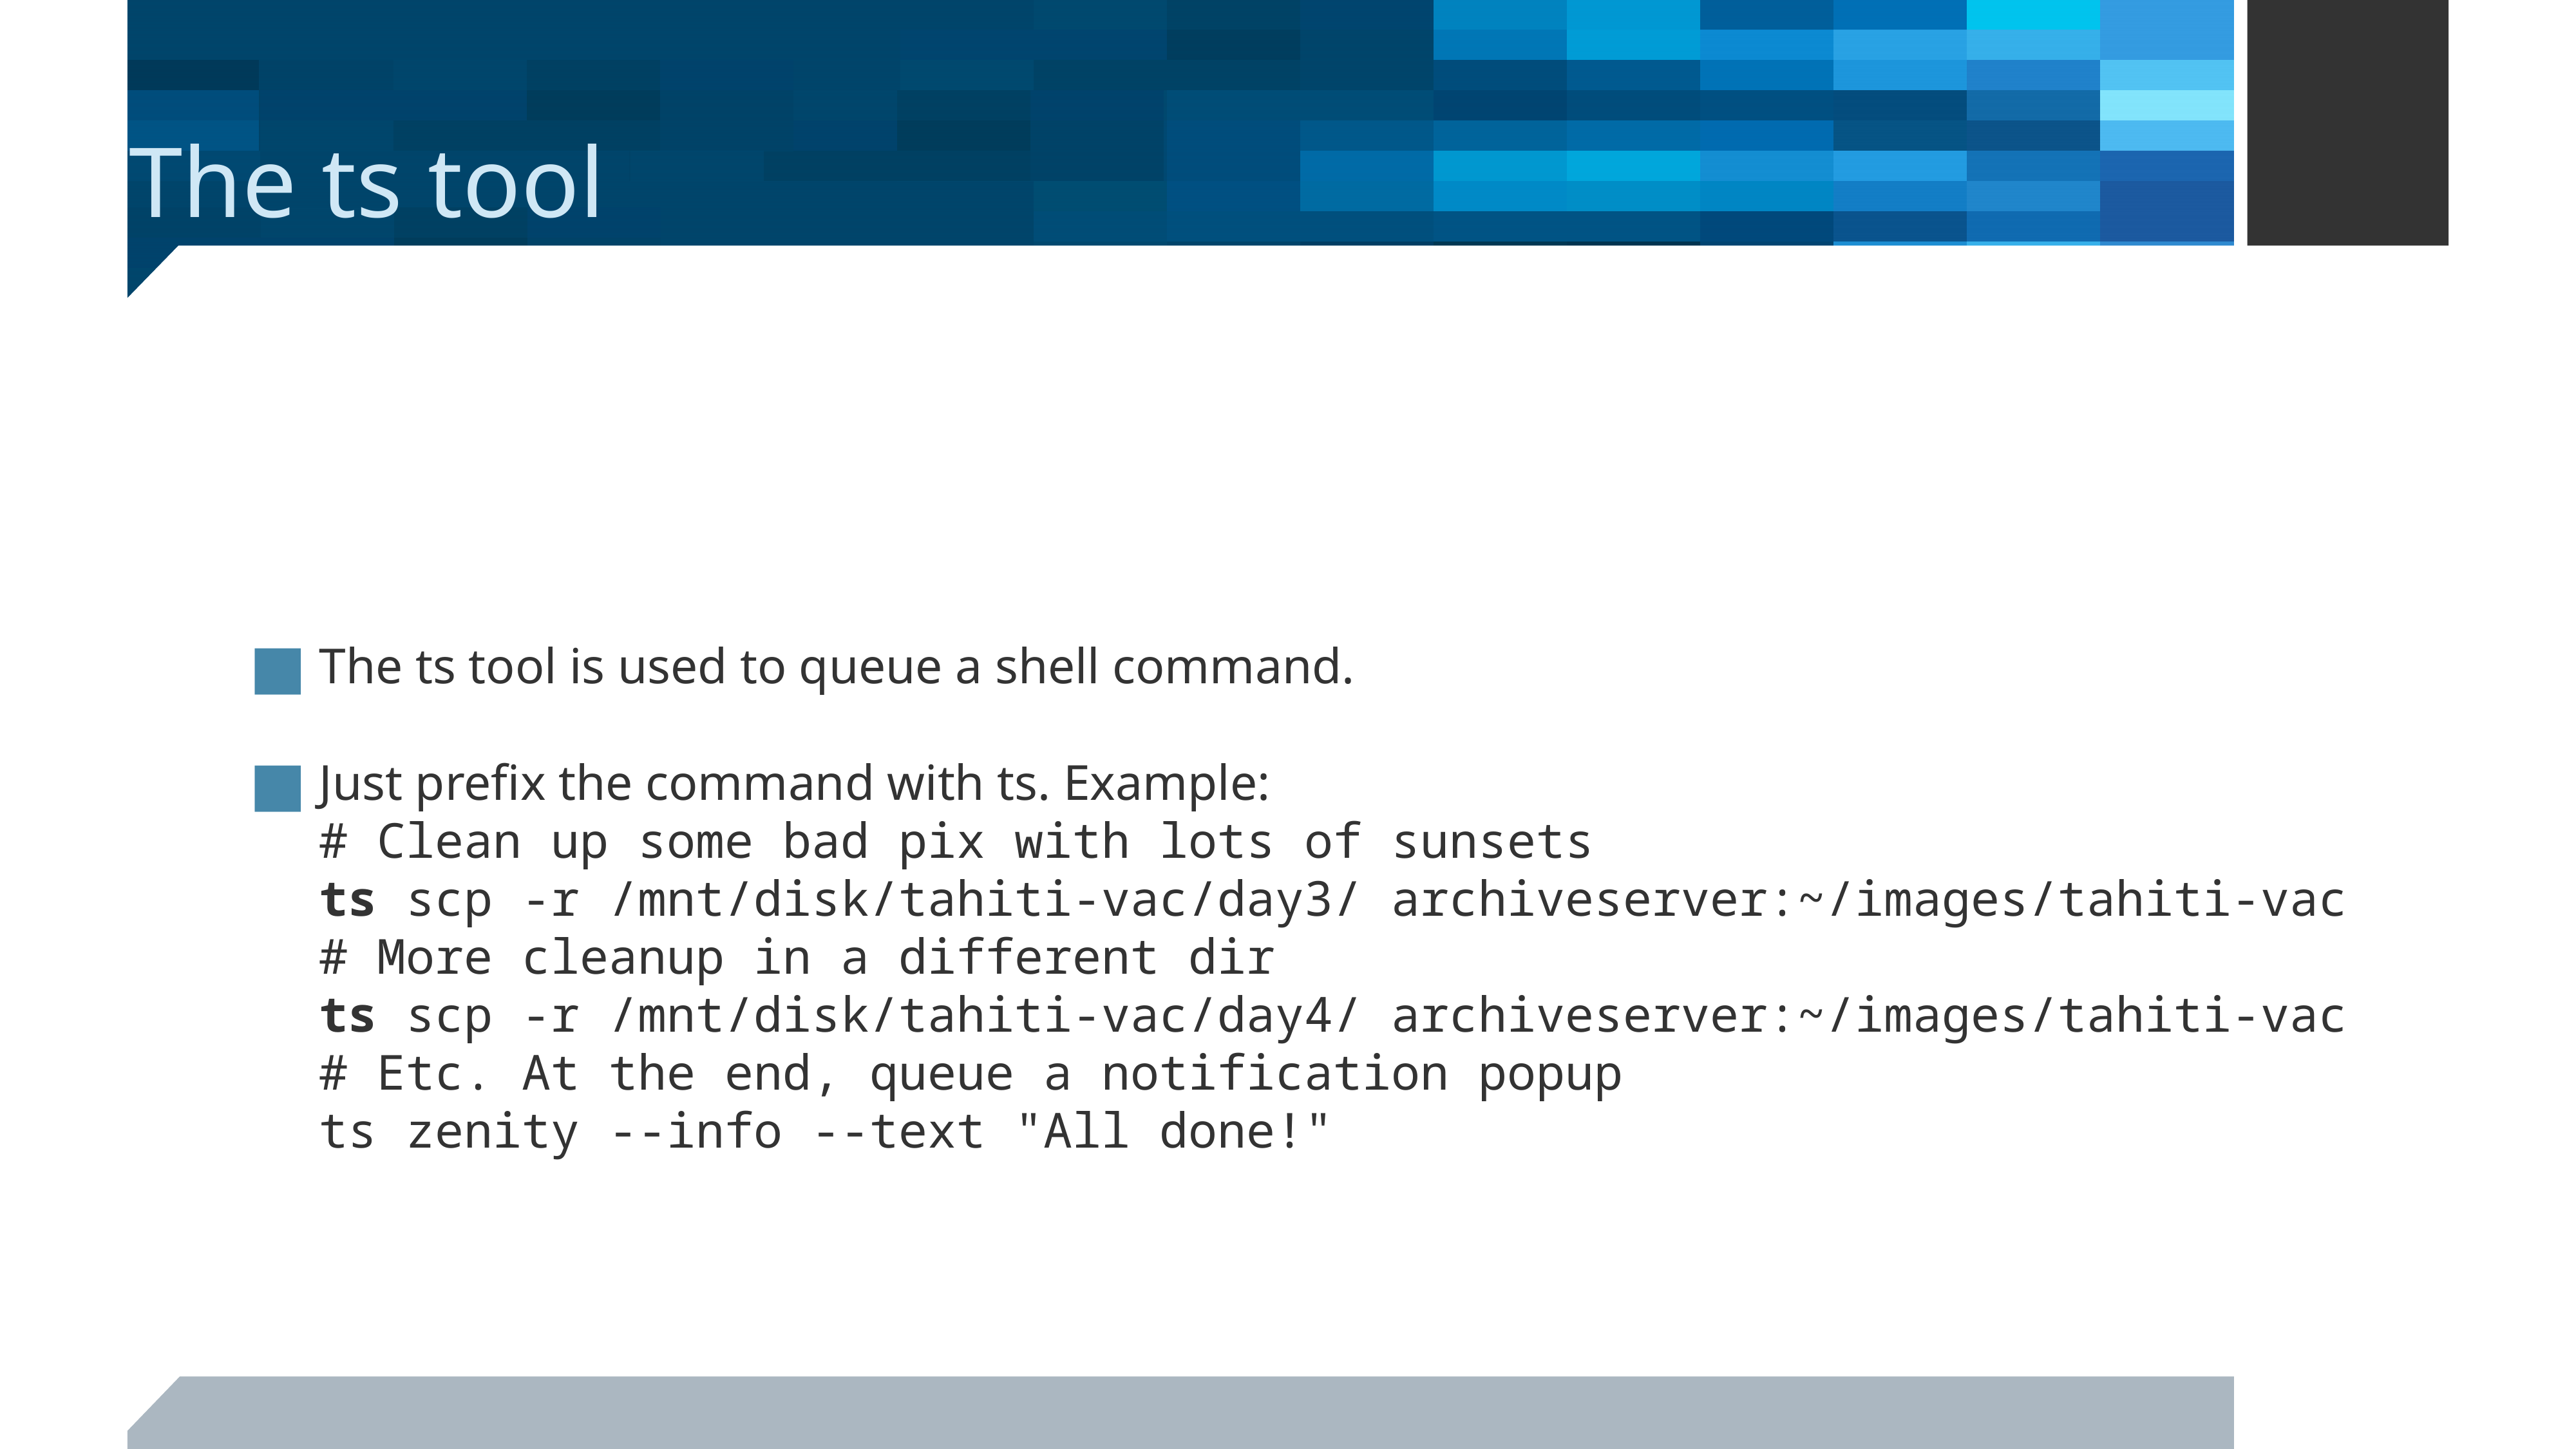

# The ts tool
The ts tool is used to queue a shell command.
Just prefix the command with ts. Example:
# Clean up some bad pix with lots of sunsets
ts scp -r /mnt/disk/tahiti-vac/day3/ archiveserver:~/images/tahiti-vac
# More cleanup in a different dir
ts scp -r /mnt/disk/tahiti-vac/day4/ archiveserver:~/images/tahiti-vac
# Etc. At the end, queue a notification popup
ts zenity --info --text "All done!"